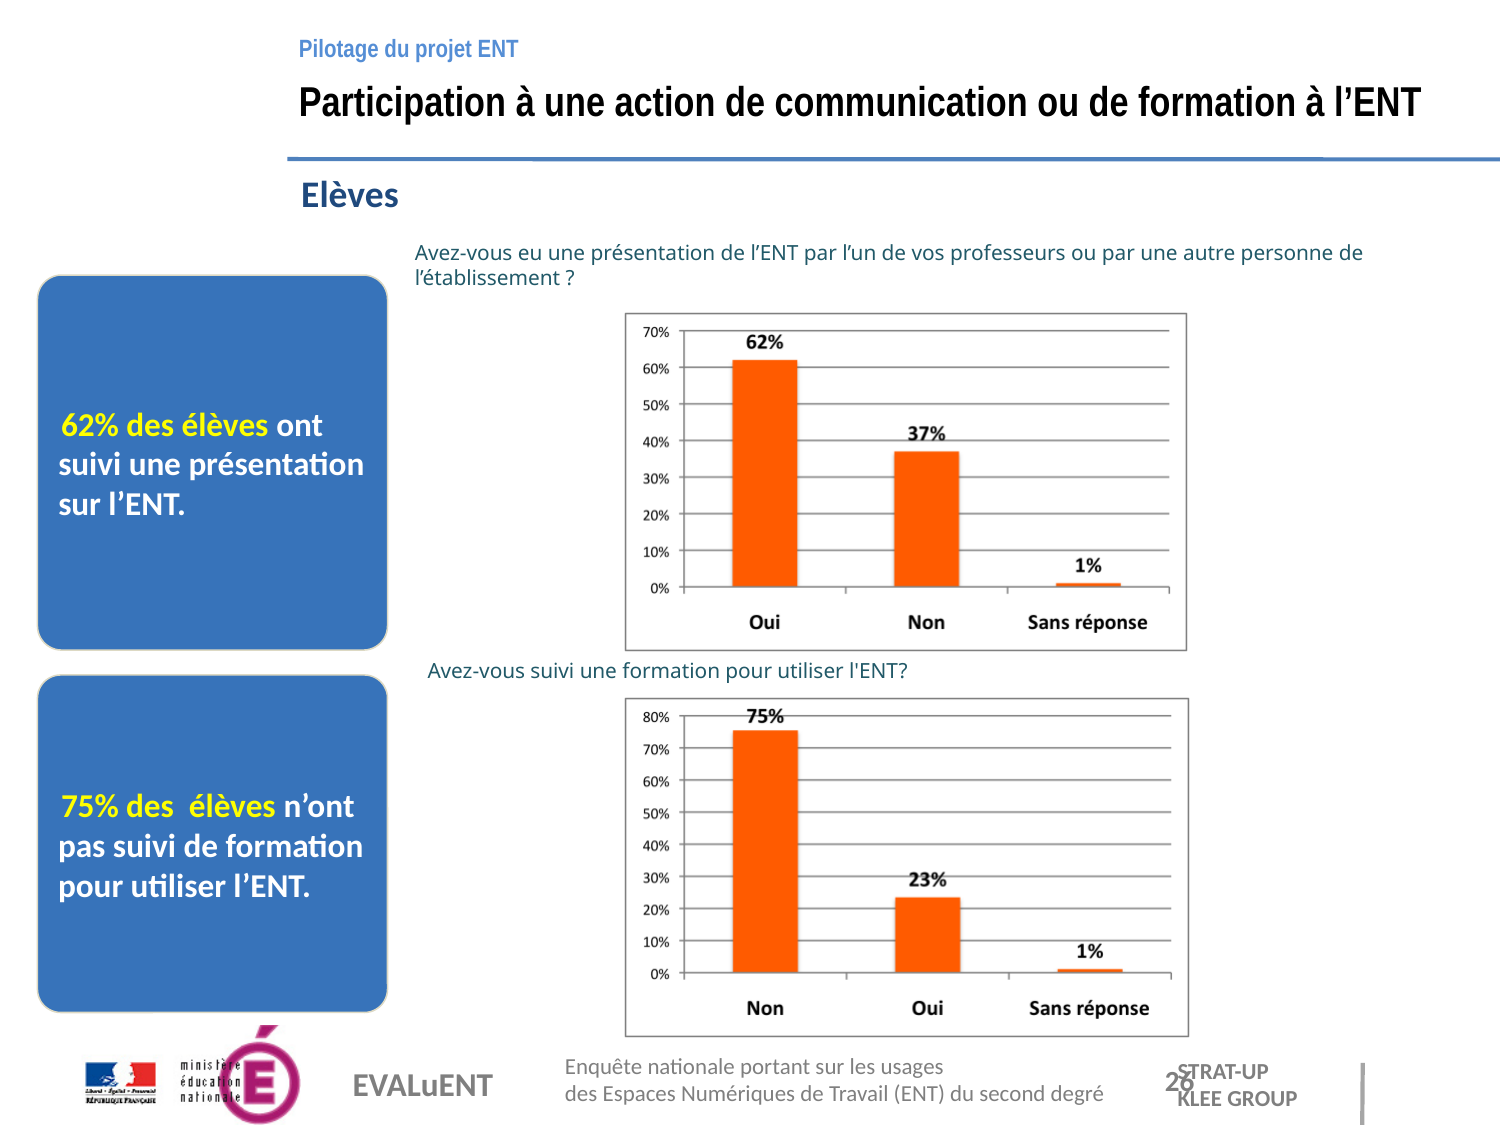

Pilotage du projet ENT
Participation à une action de communication ou de formation à l’ENT
Elèves
Avez-vous eu une présentation de l’ENT par l’un de vos professeurs ou par une autre personne de l’établissement ?
62% des élèves ont suivi une présentation sur l’ENT.
Avez-vous suivi une formation pour utiliser l'ENT?
75% des élèves n’ont
pas suivi de formation pour utiliser l’ENT.